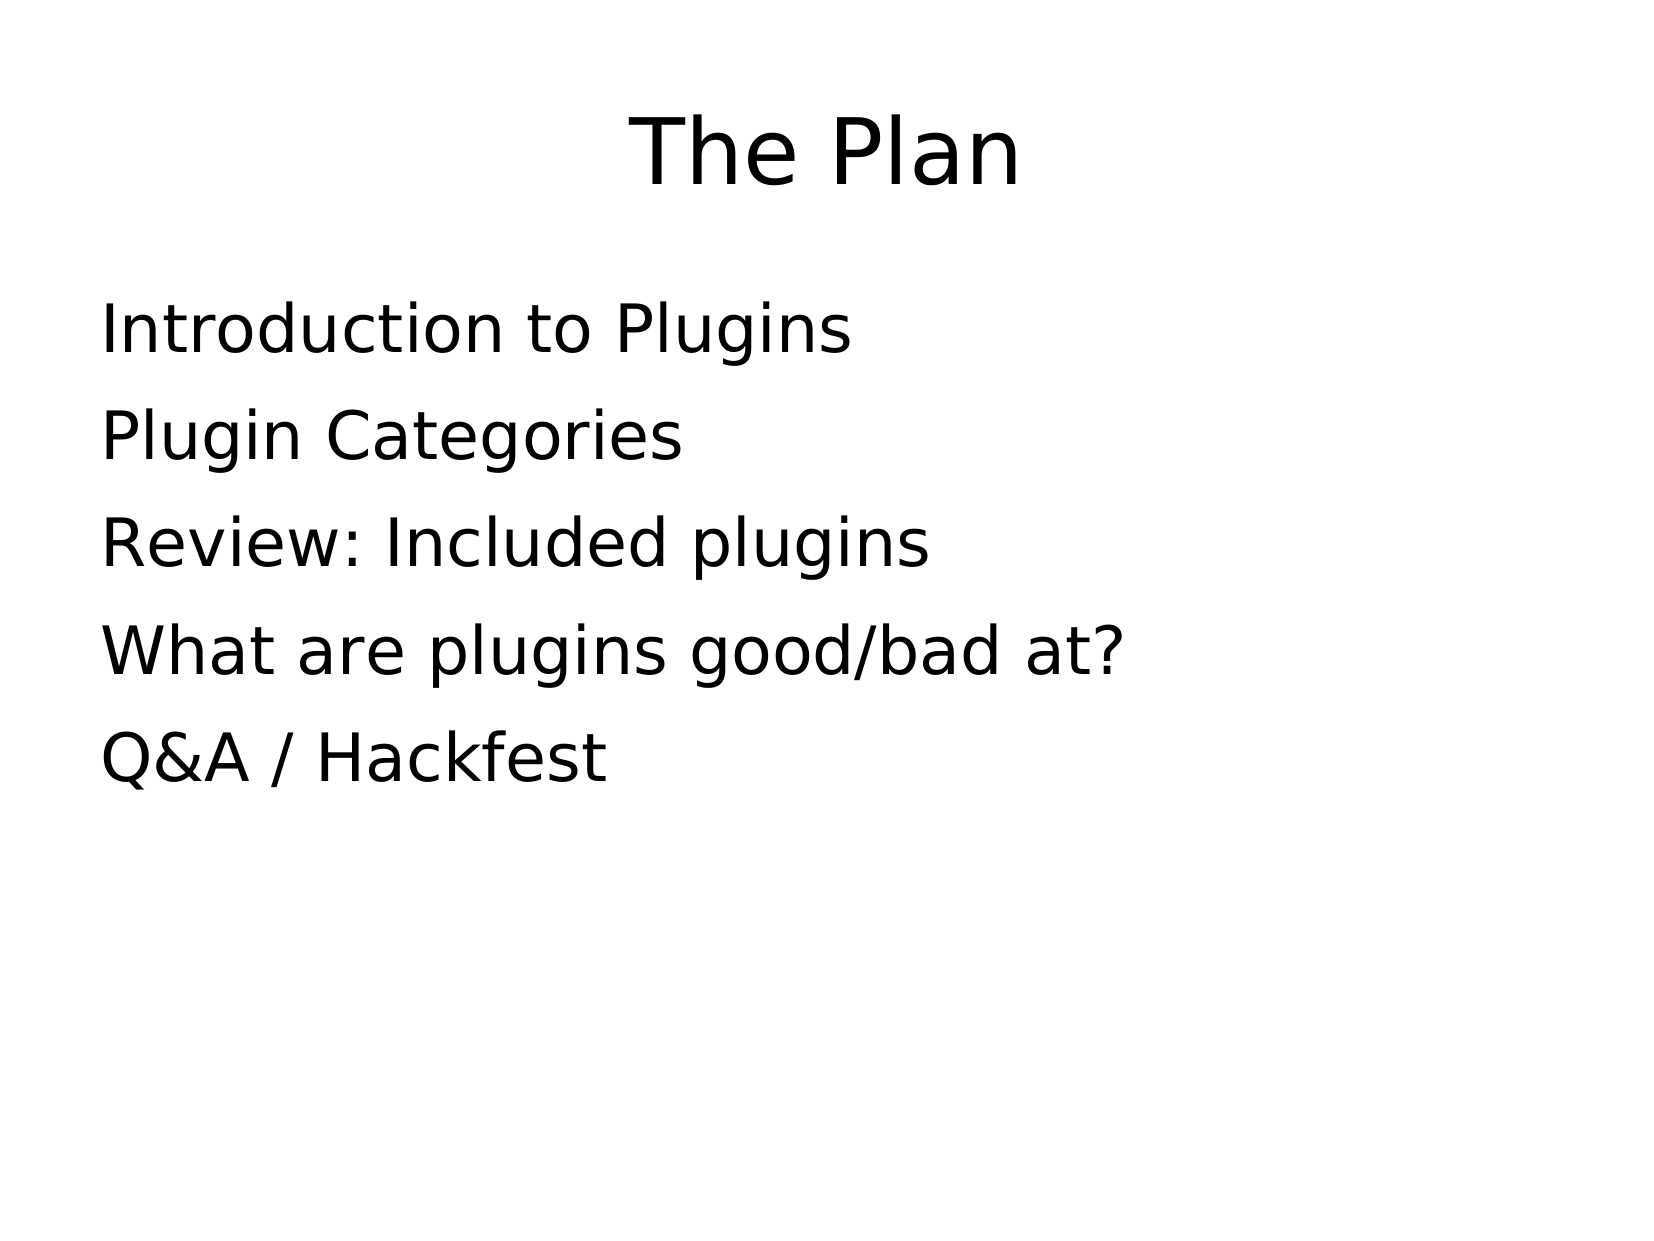

# The Plan
Introduction to Plugins
Plugin Categories
Review: Included plugins
What are plugins good/bad at?
Q&A / Hackfest